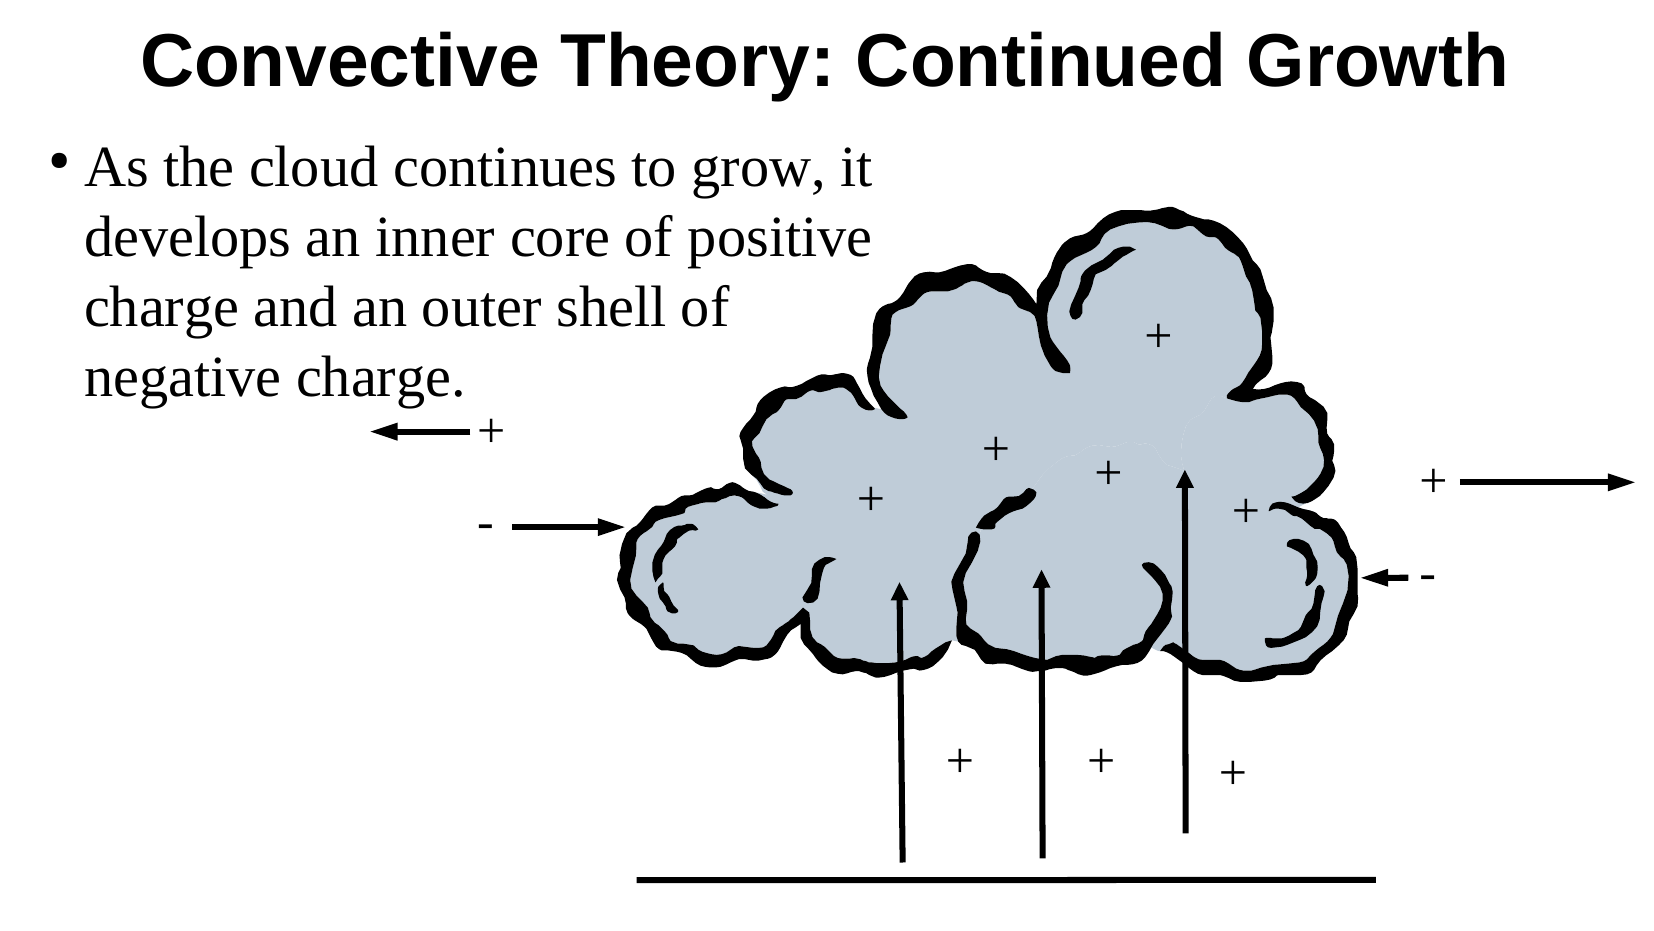

# Convective Theory: Continued Growth
As the cloud continues to grow, it develops an inner core of positive charge and an outer shell of negative charge.
+
+
-
+
+
+
-
+
+
+
+
+